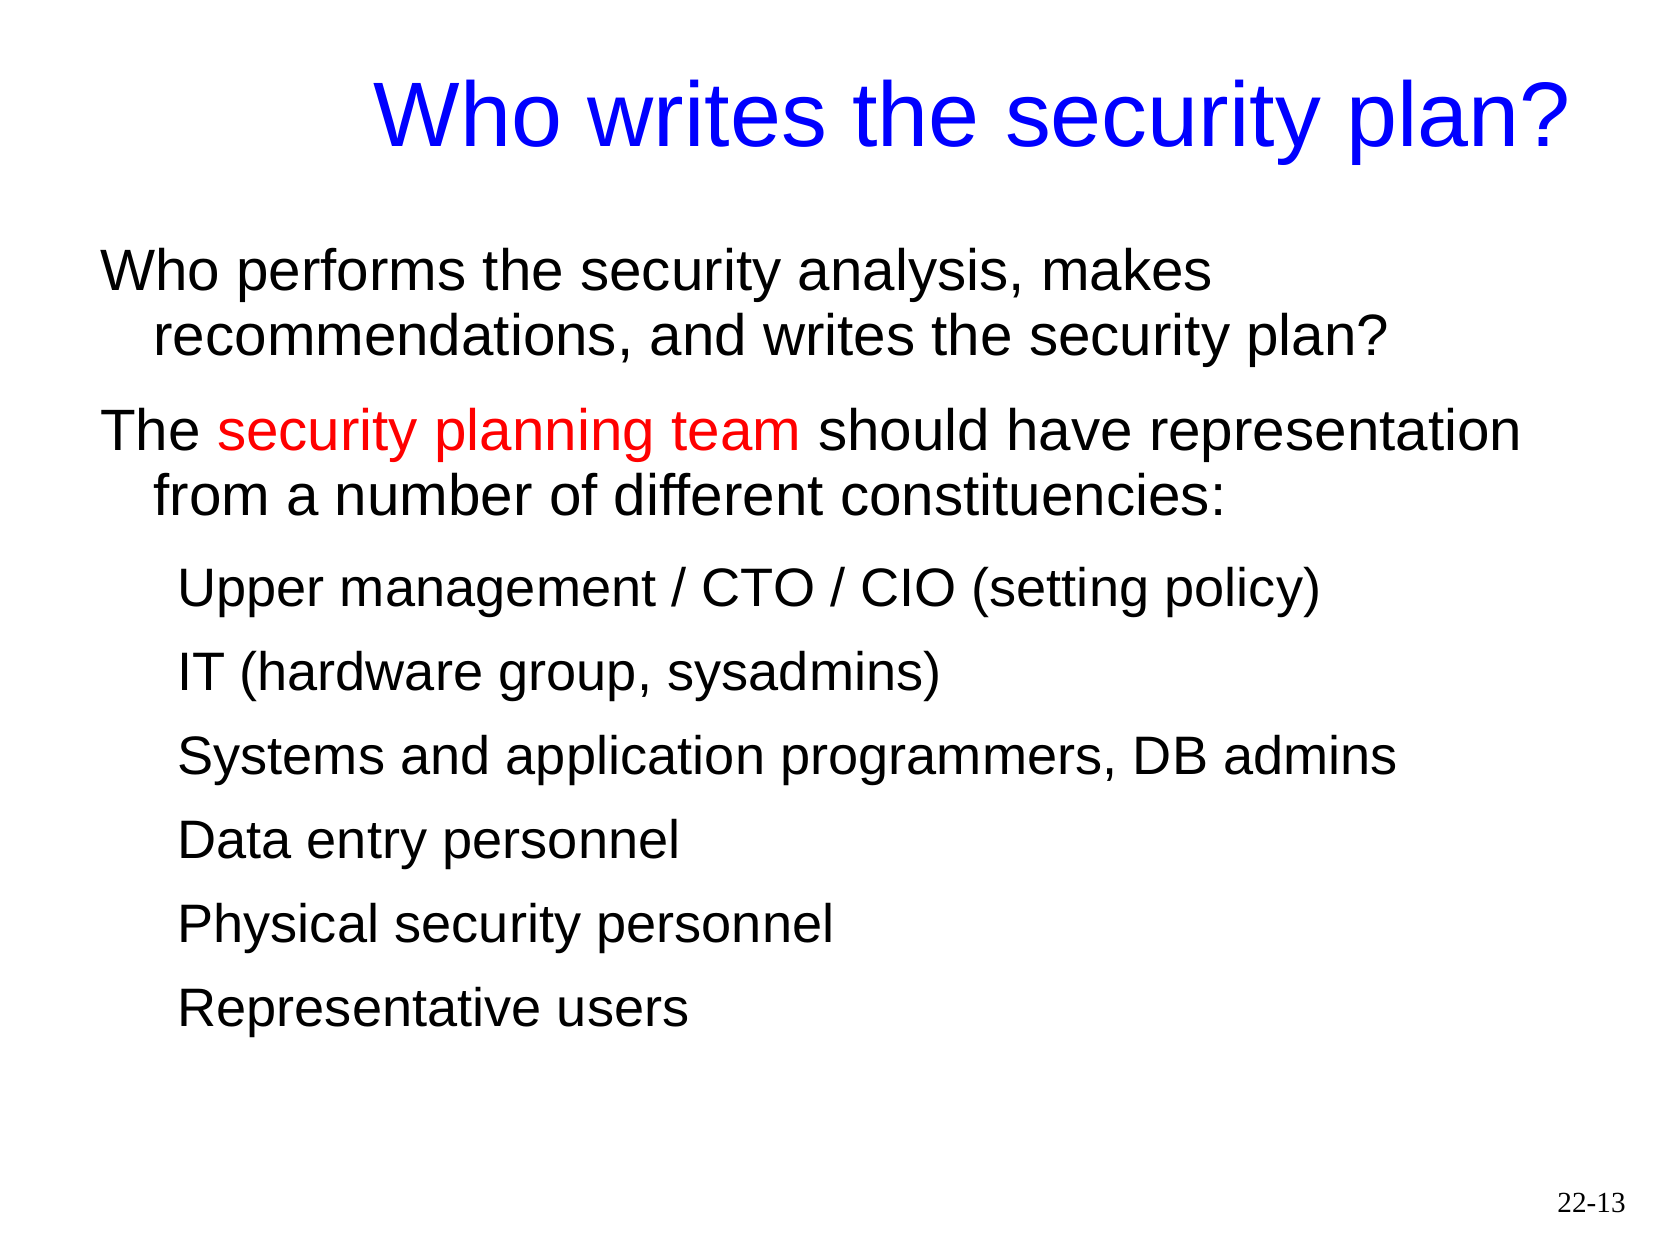

# Who writes the security plan?
Who performs the security analysis, makes recommendations, and writes the security plan?
The security planning team should have representation from a number of different constituencies:
Upper management / CTO / CIO (setting policy)
IT (hardware group, sysadmins)
Systems and application programmers, DB admins
Data entry personnel
Physical security personnel
Representative users